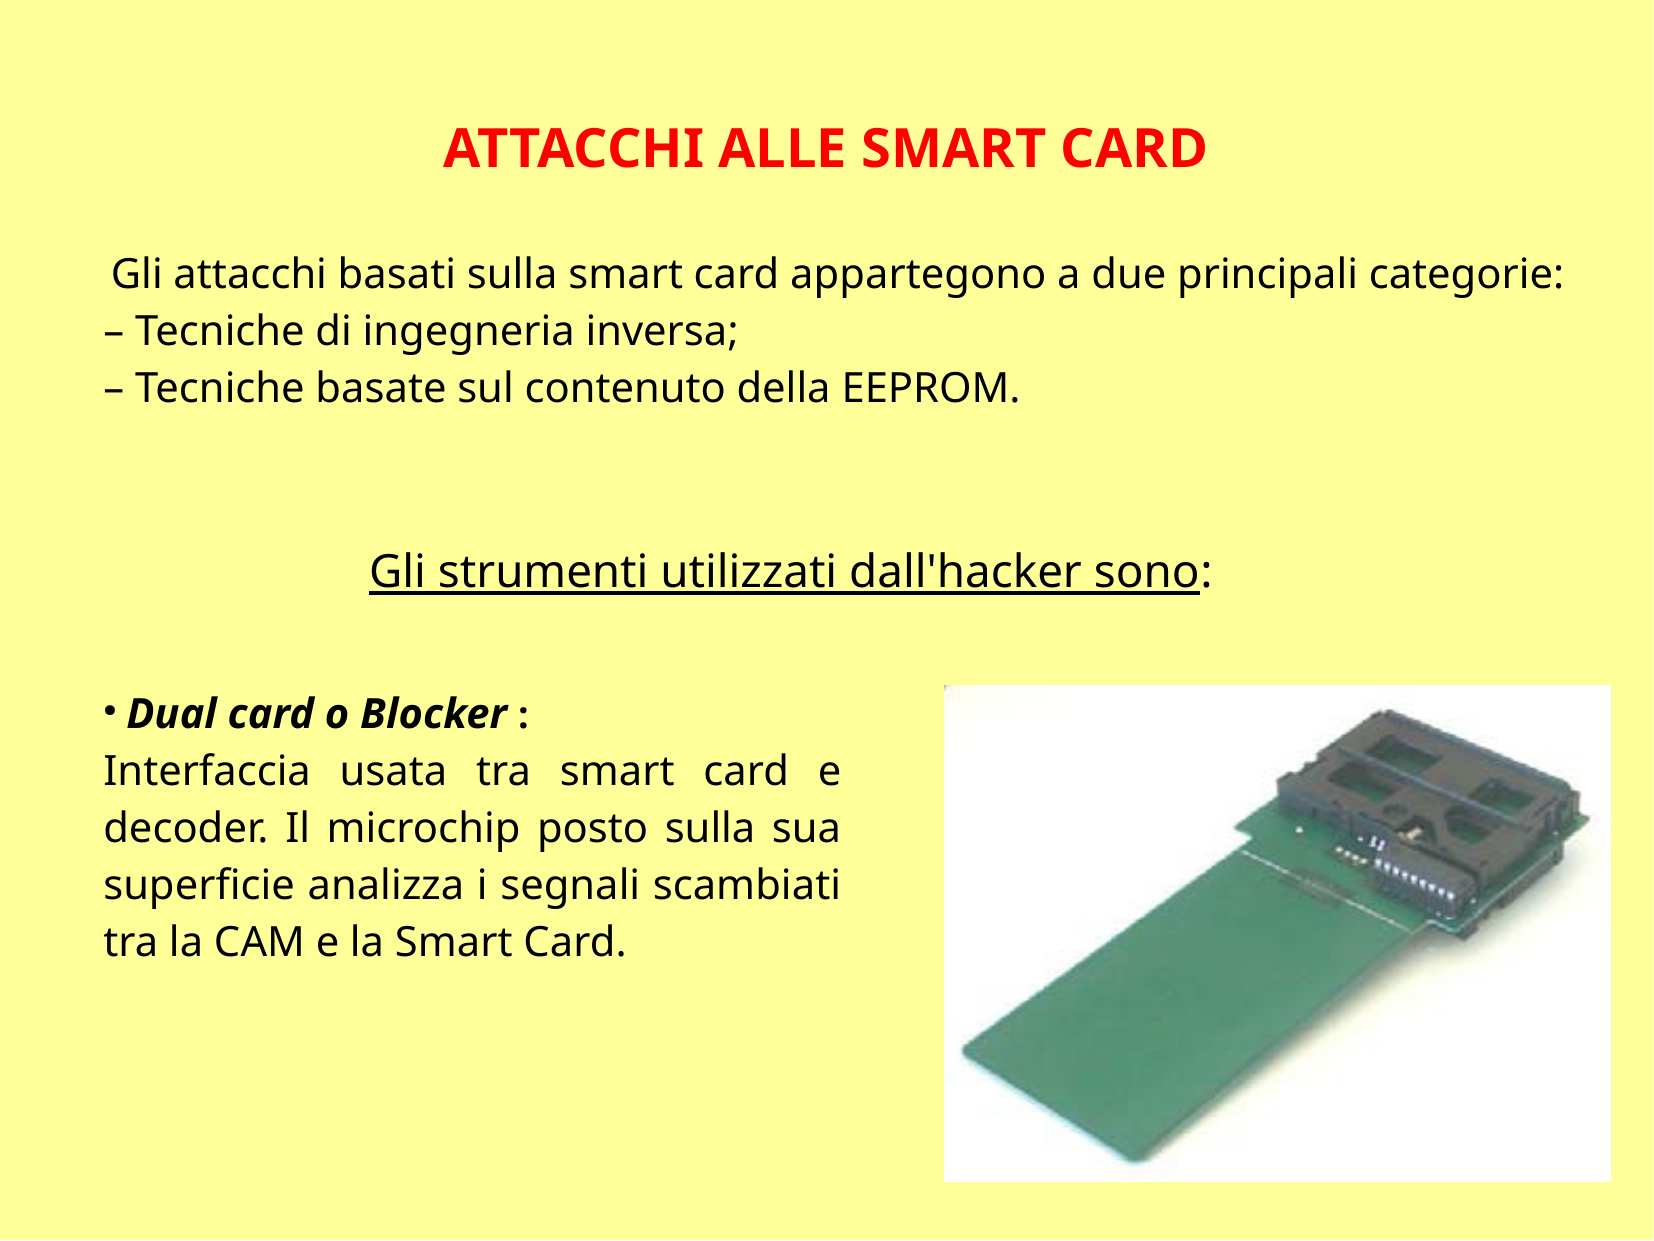

ATTACCHI ALLE SMART CARD
 Gli attacchi basati sulla smart card appartegono a due principali categorie:
– Tecniche di ingegneria inversa;
– Tecniche basate sul contenuto della EEPROM.
Gli strumenti utilizzati dall'hacker sono:
 Dual card o Blocker :
Interfaccia usata tra smart card e decoder. Il microchip posto sulla sua superficie analizza i segnali scambiati tra la CAM e la Smart Card.